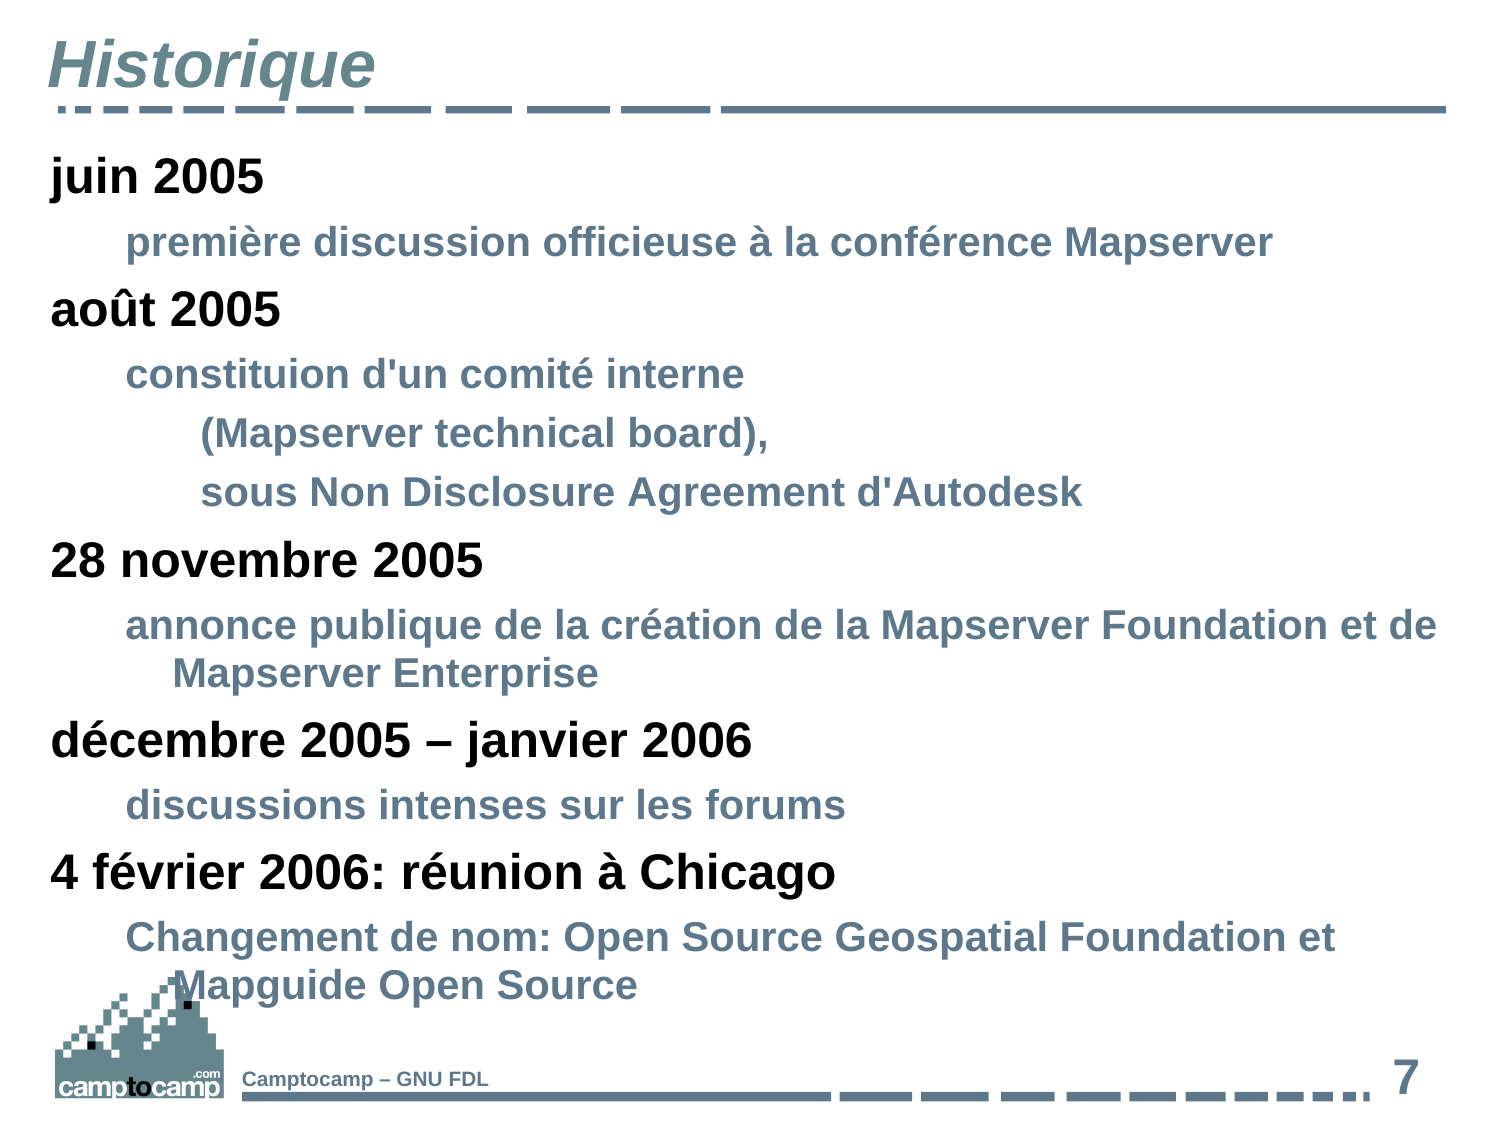

# Historique
juin 2005
première discussion officieuse à la conférence Mapserver
août 2005
constituion d'un comité interne
(Mapserver technical board),
sous Non Disclosure Agreement d'Autodesk
28 novembre 2005
annonce publique de la création de la Mapserver Foundation et de Mapserver Enterprise
décembre 2005 – janvier 2006
discussions intenses sur les forums
4 février 2006: réunion à Chicago
Changement de nom: Open Source Geospatial Foundation et Mapguide Open Source